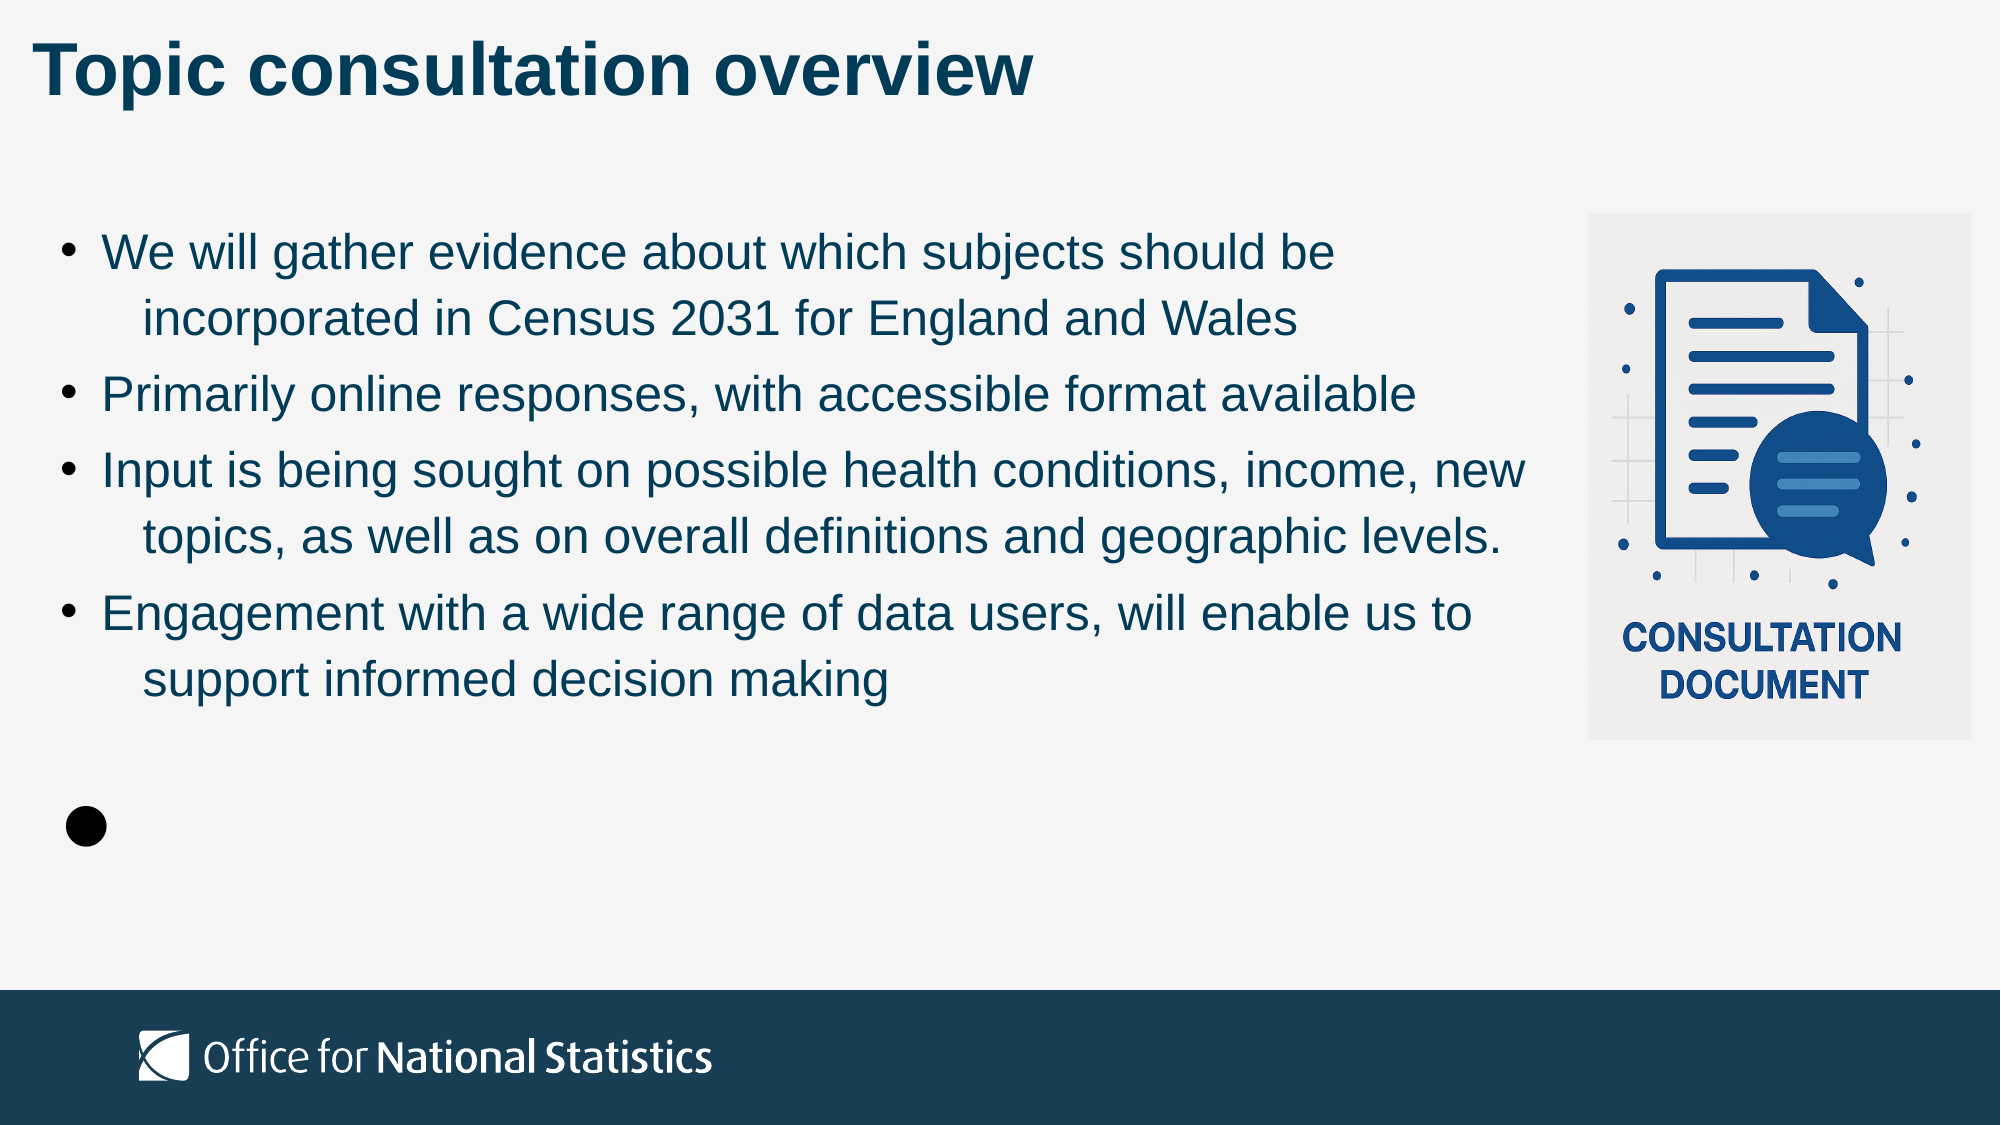

# Topic consultation overview
We will gather evidence about which subjects should be incorporated in Census 2031 for England and Wales
Primarily online responses, with accessible format available
Input is being sought on possible health conditions, income, new topics, as well as on overall definitions and geographic levels.
Engagement with a wide range of data users, will enable us to support informed decision making